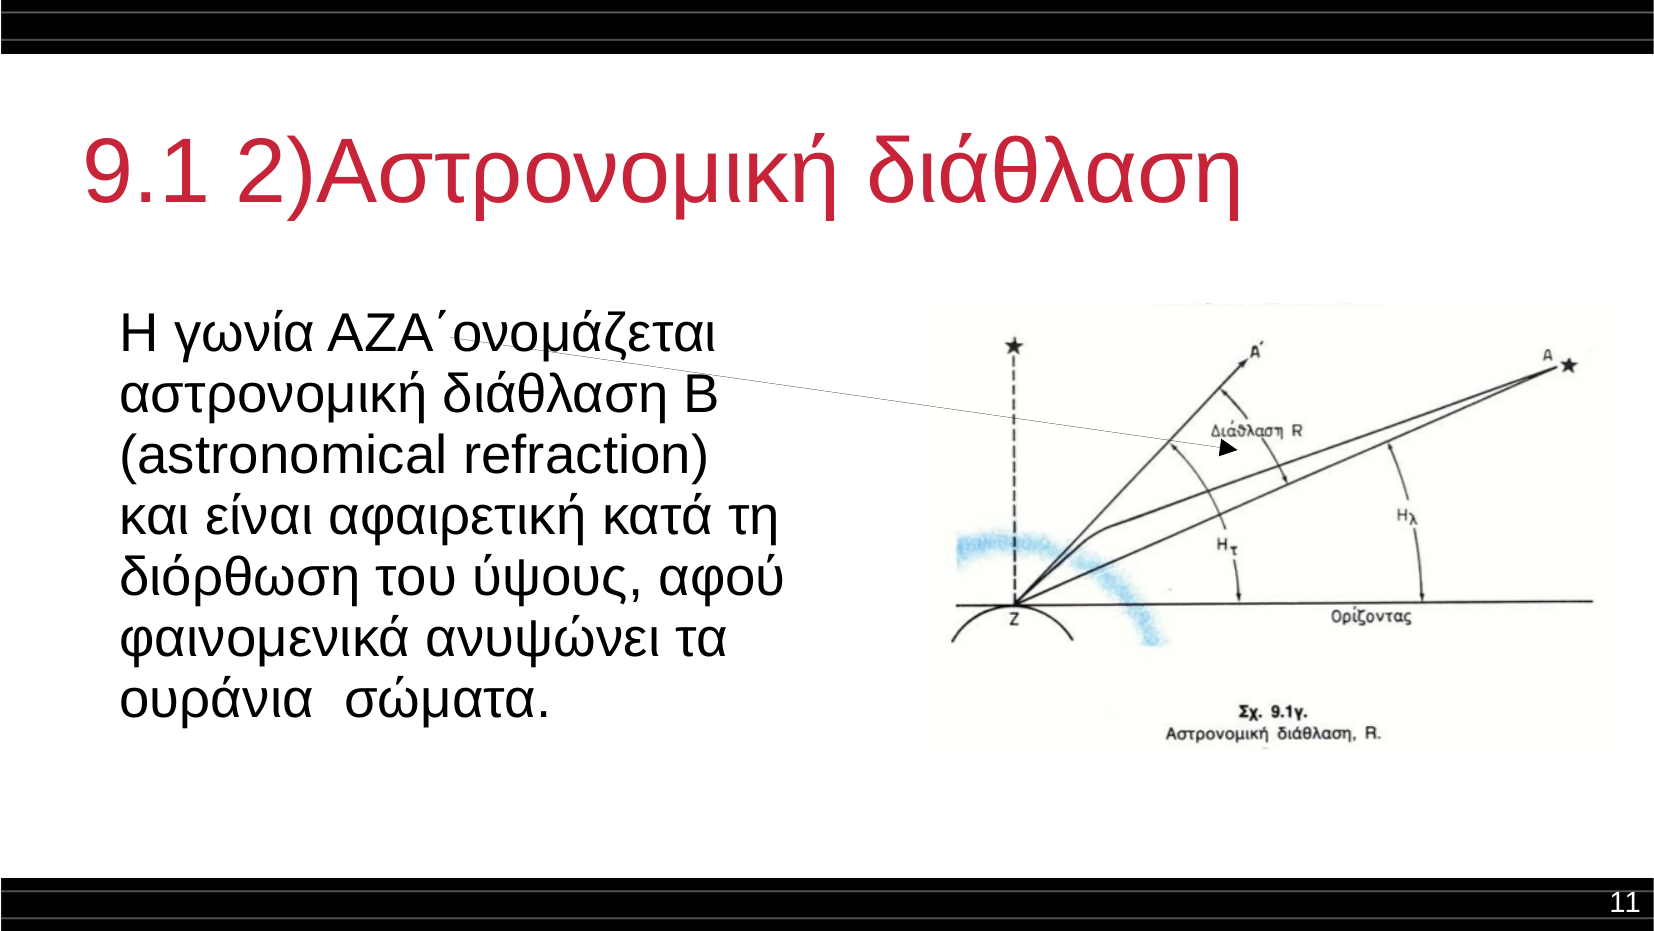

# 9.1 2)Αστρονομική διάθλαση
Η γωνία ΑΖΑ΄ονομάζεται αστρονομική διάθλαση Β (astronomical refraction) και είναι αφαιρετική κατά τη διόρθωση του ύψους, αφού φαινομενικά ανυψώνει τα ουράνια σώματα.